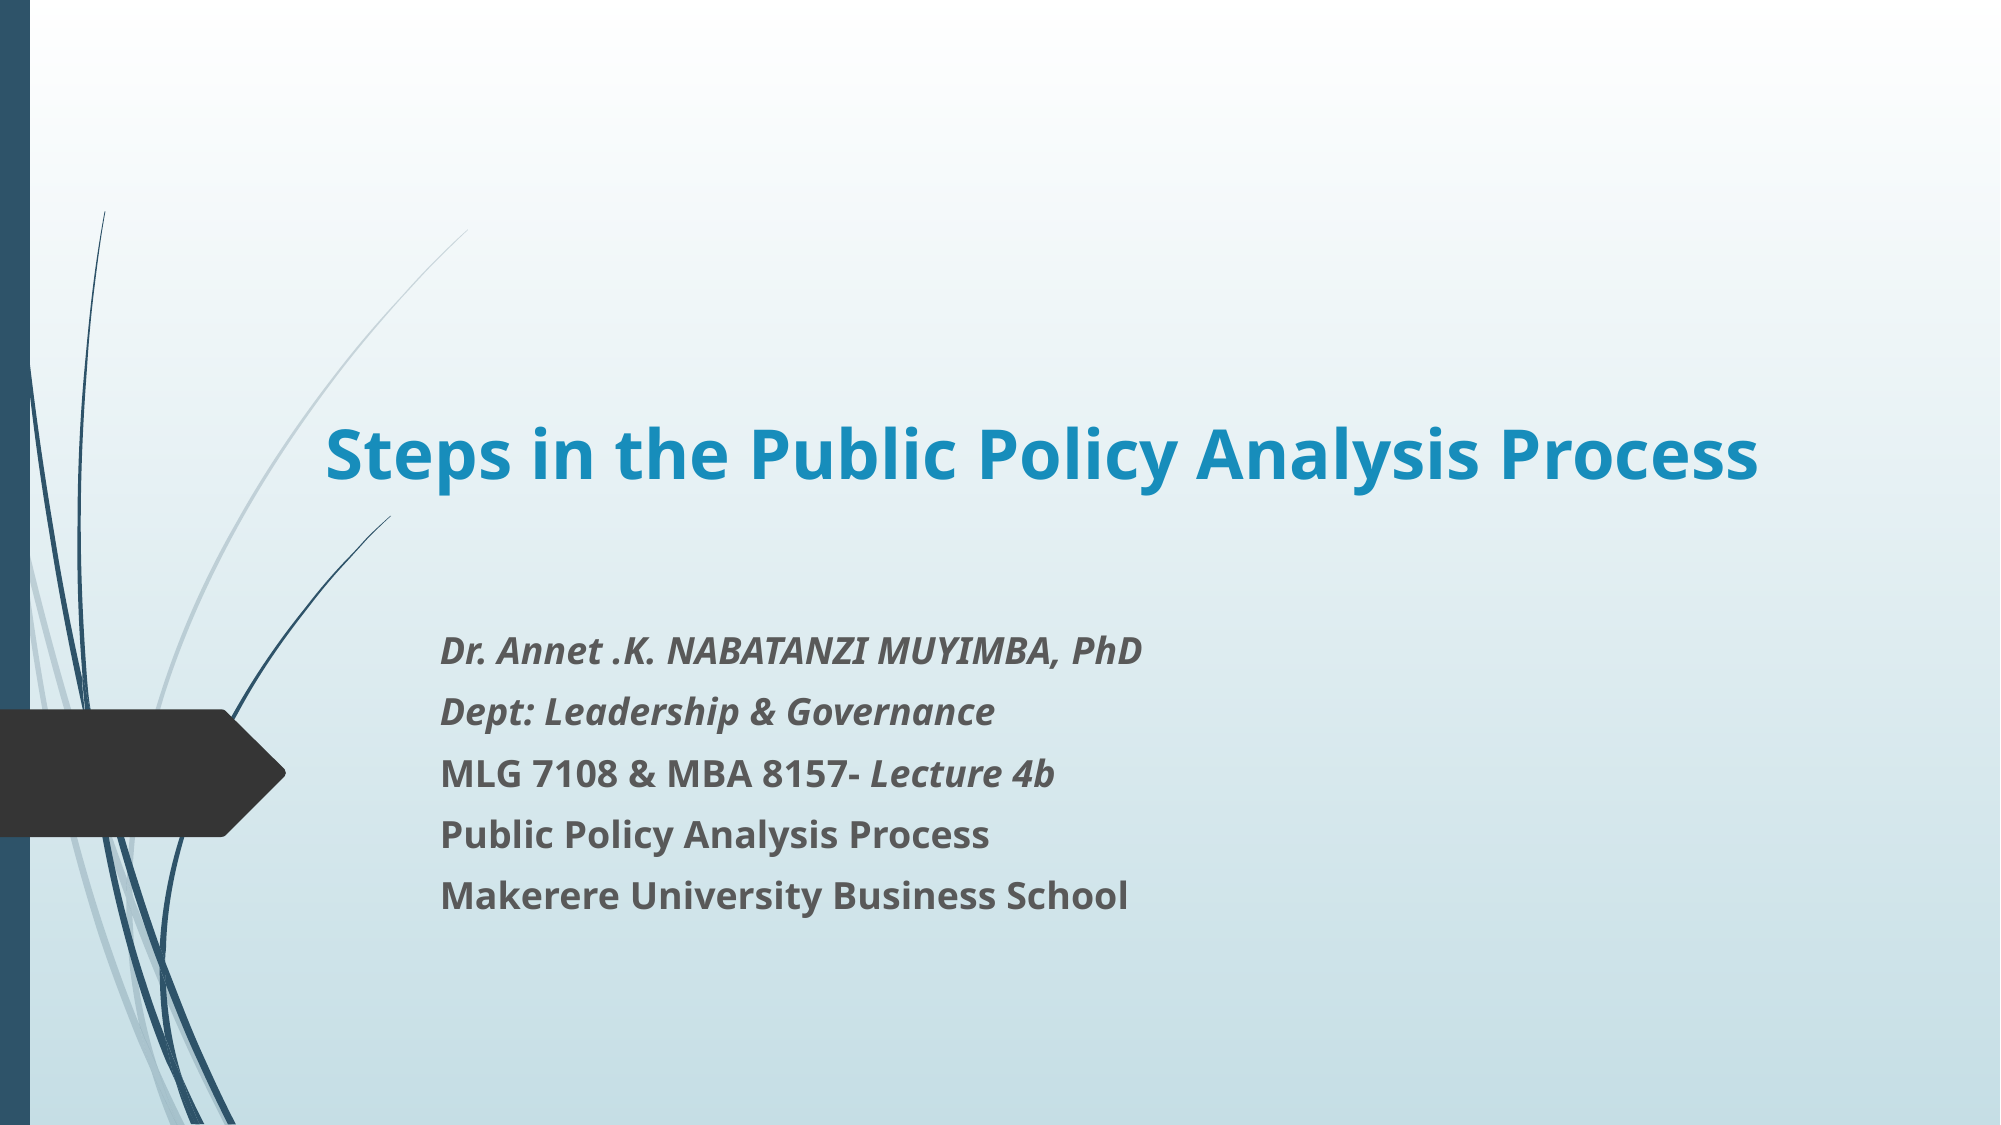

# Steps in the Public Policy Analysis Process
Dr. Annet .K. NABATANZI MUYIMBA, PhD
Dept: Leadership & Governance
MLG 7108 & MBA 8157- Lecture 4b
Public Policy Analysis Process
Makerere University Business School